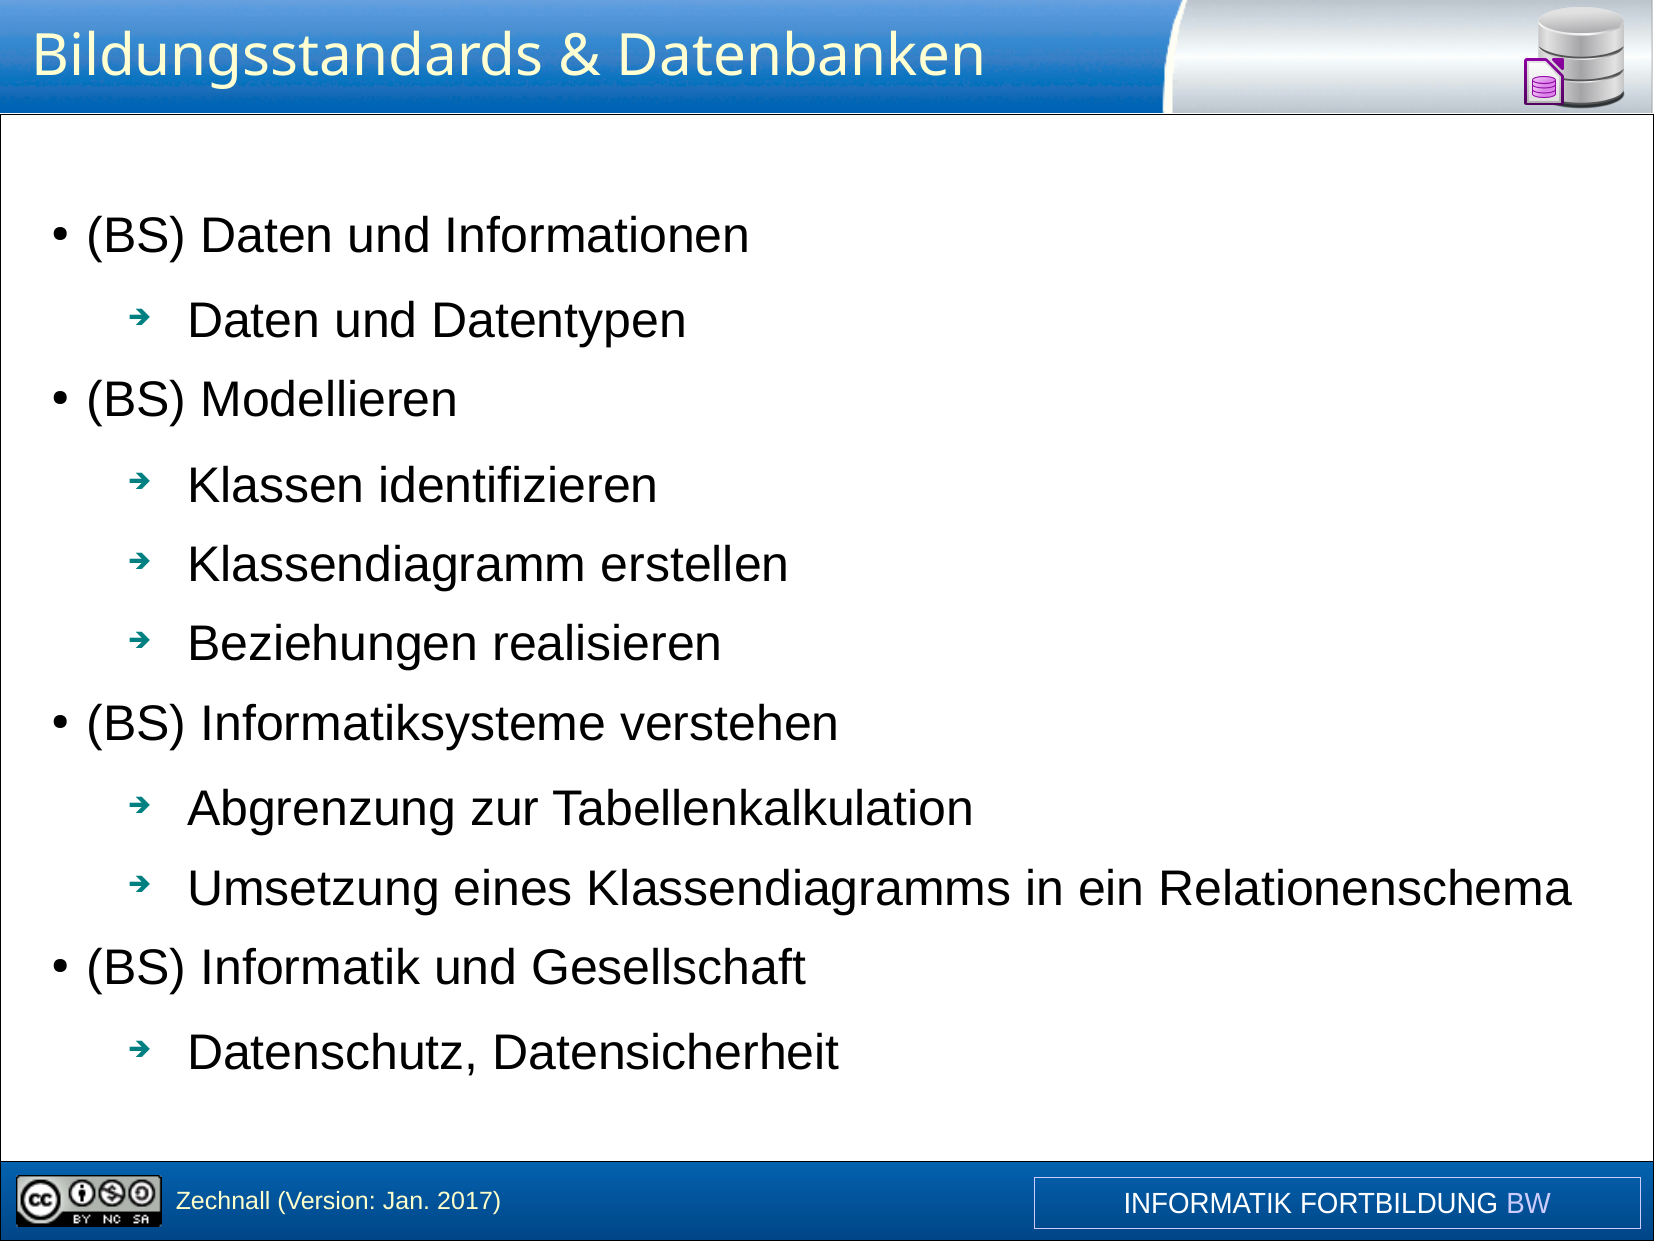

# Bildungsstandards & Datenbanken
(BS) Daten und Informationen
Daten und Datentypen
(BS) Modellieren
Klassen identifizieren
Klassendiagramm erstellen
Beziehungen realisieren
(BS) Informatiksysteme verstehen
Abgrenzung zur Tabellenkalkulation
Umsetzung eines Klassendiagramms in ein Relationenschema
(BS) Informatik und Gesellschaft
Datenschutz, Datensicherheit